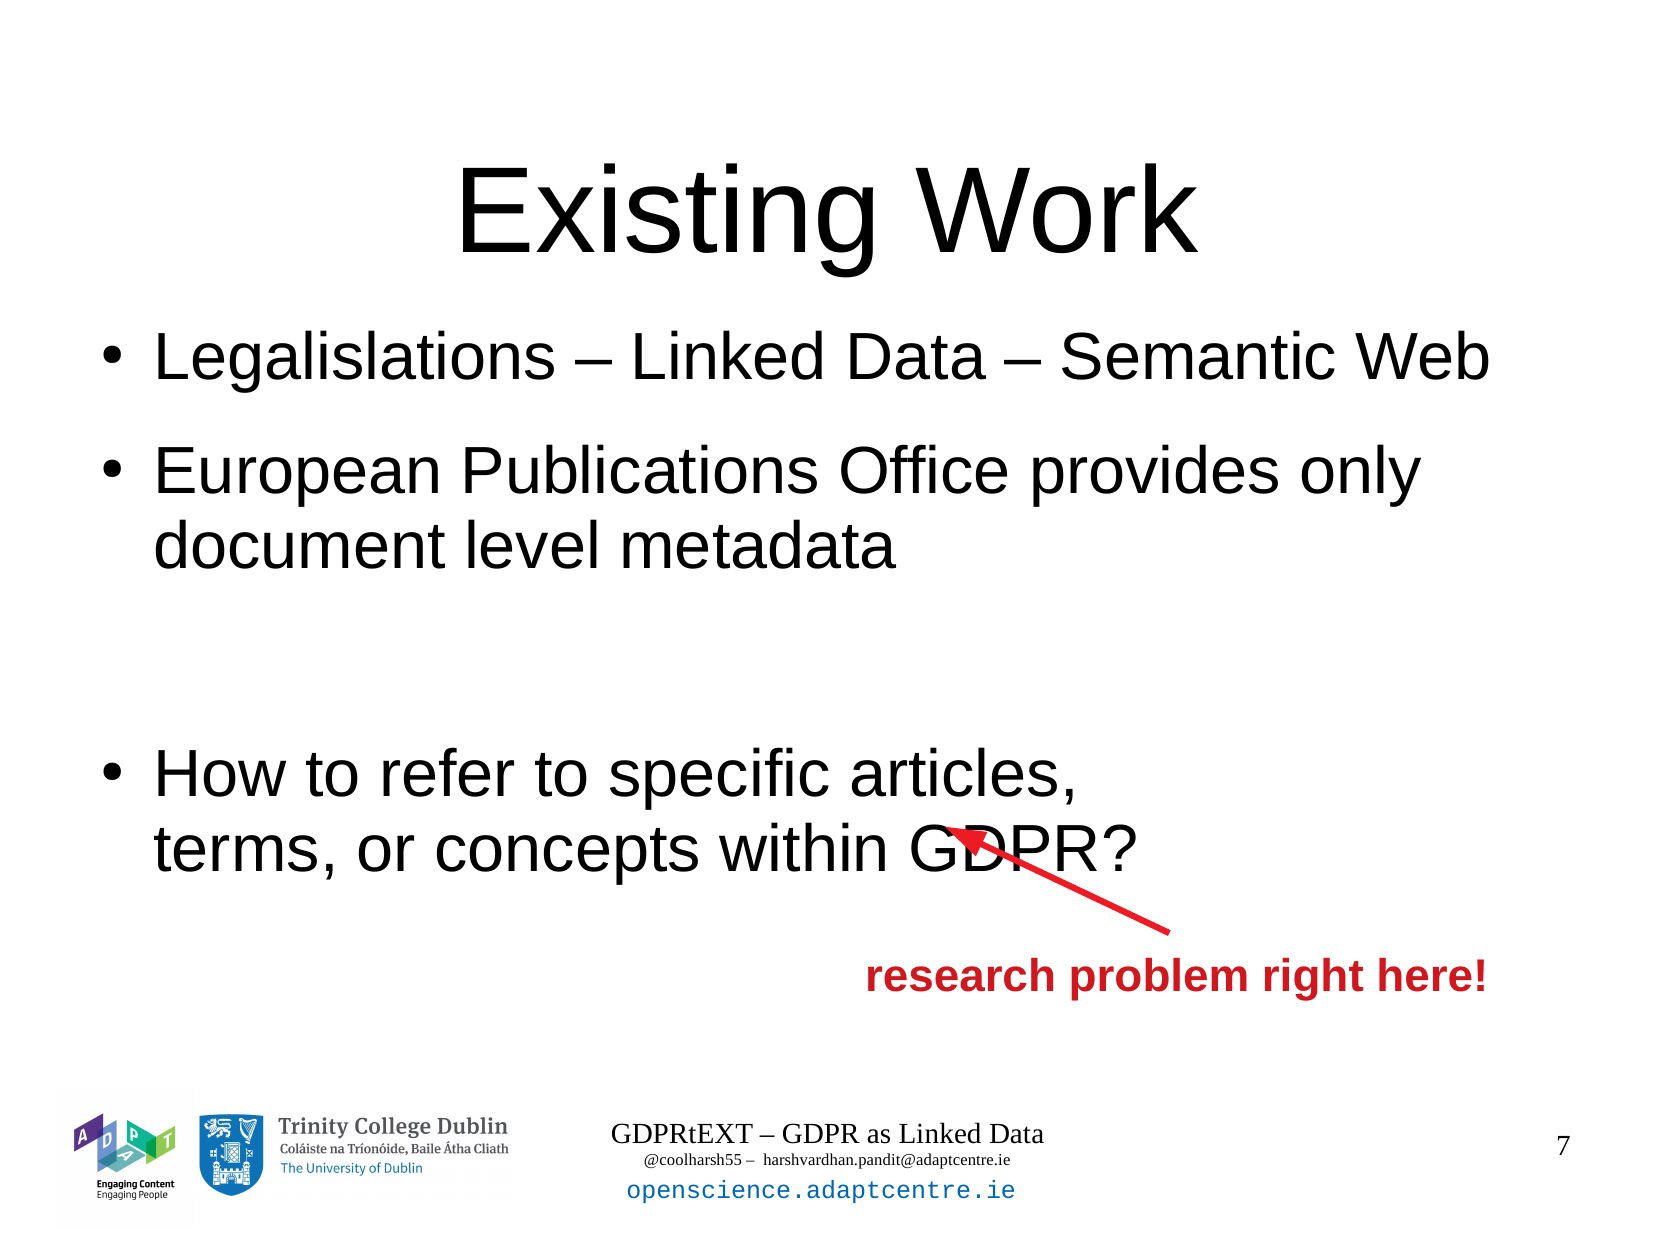

# Existing Work
Legalislations – Linked Data – Semantic Web
European Publications Office provides only document level metadata
How to refer to specific articles,
terms, or concepts within GDPR?
research problem right here!
7